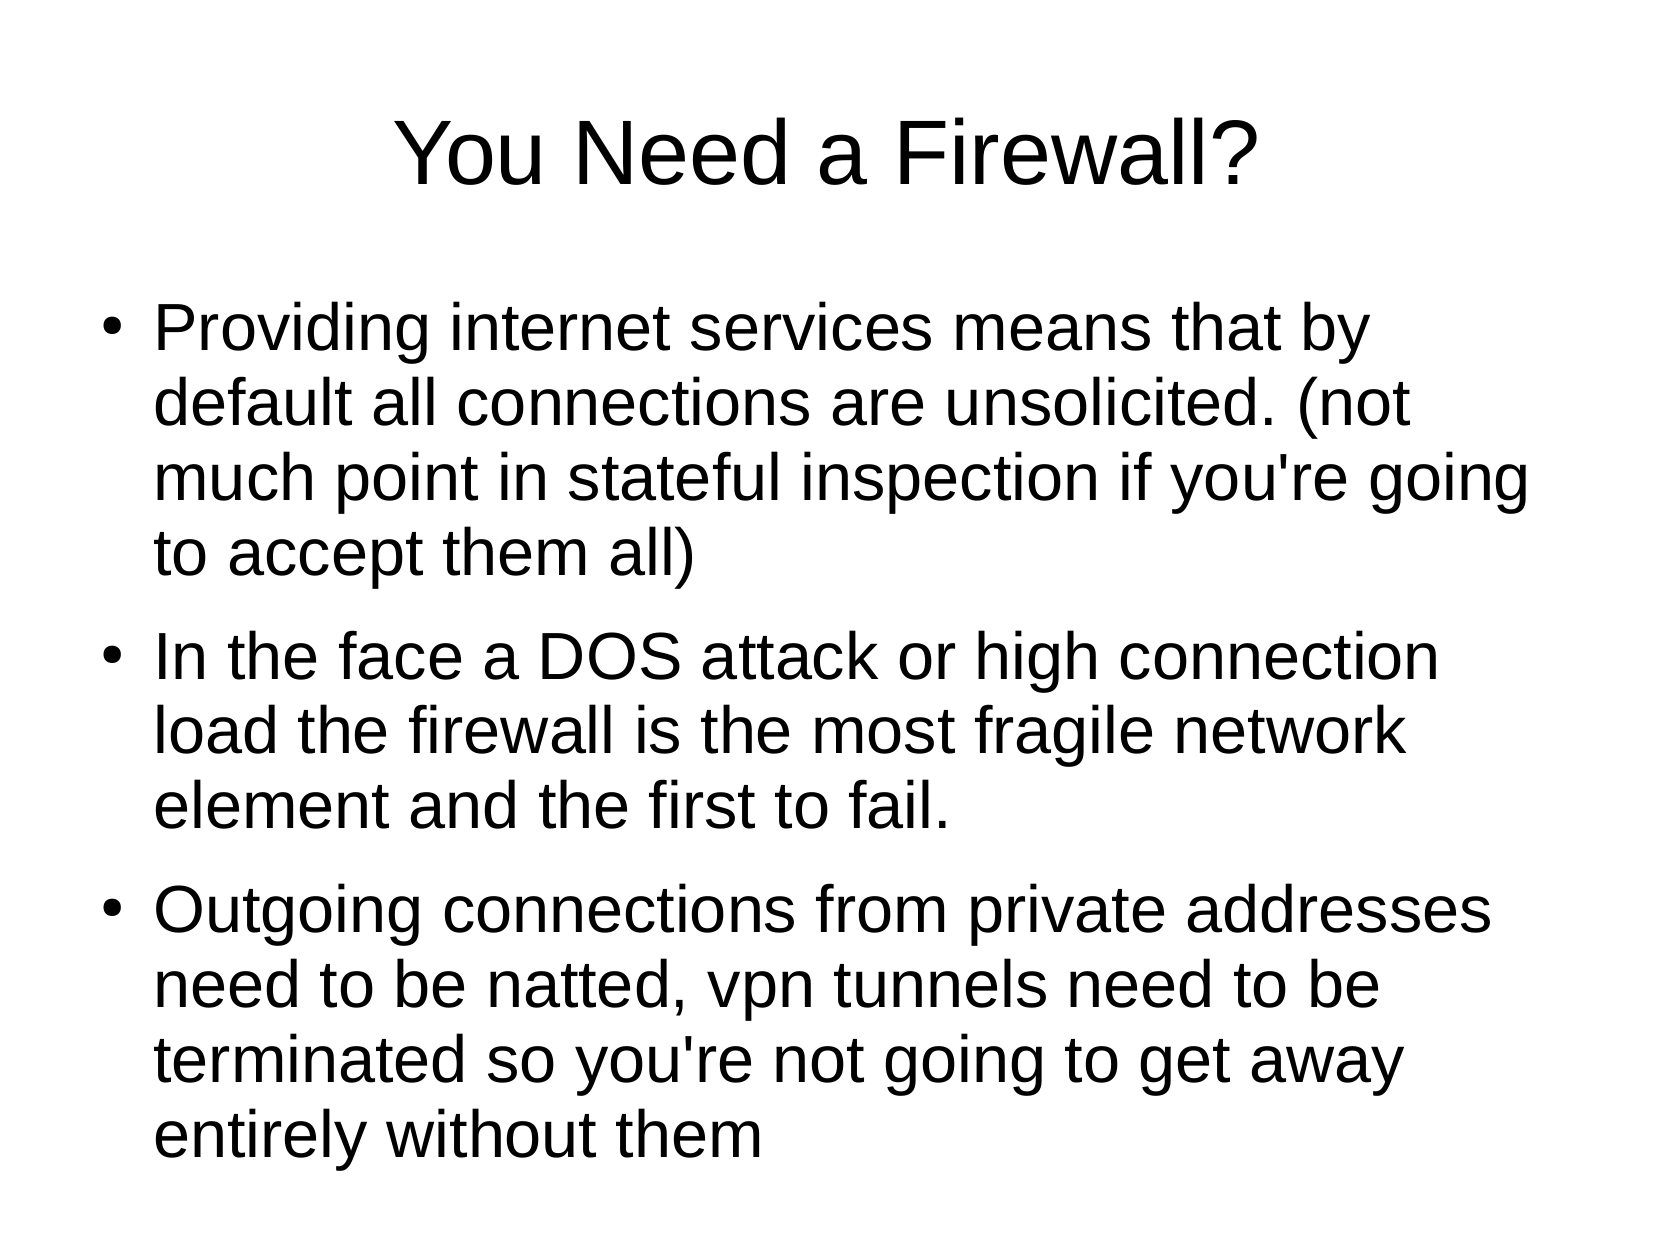

# You Need a Firewall?
Providing internet services means that by default all connections are unsolicited. (not much point in stateful inspection if you're going to accept them all)
In the face a DOS attack or high connection load the firewall is the most fragile network element and the first to fail.
Outgoing connections from private addresses need to be natted, vpn tunnels need to be terminated so you're not going to get away entirely without them